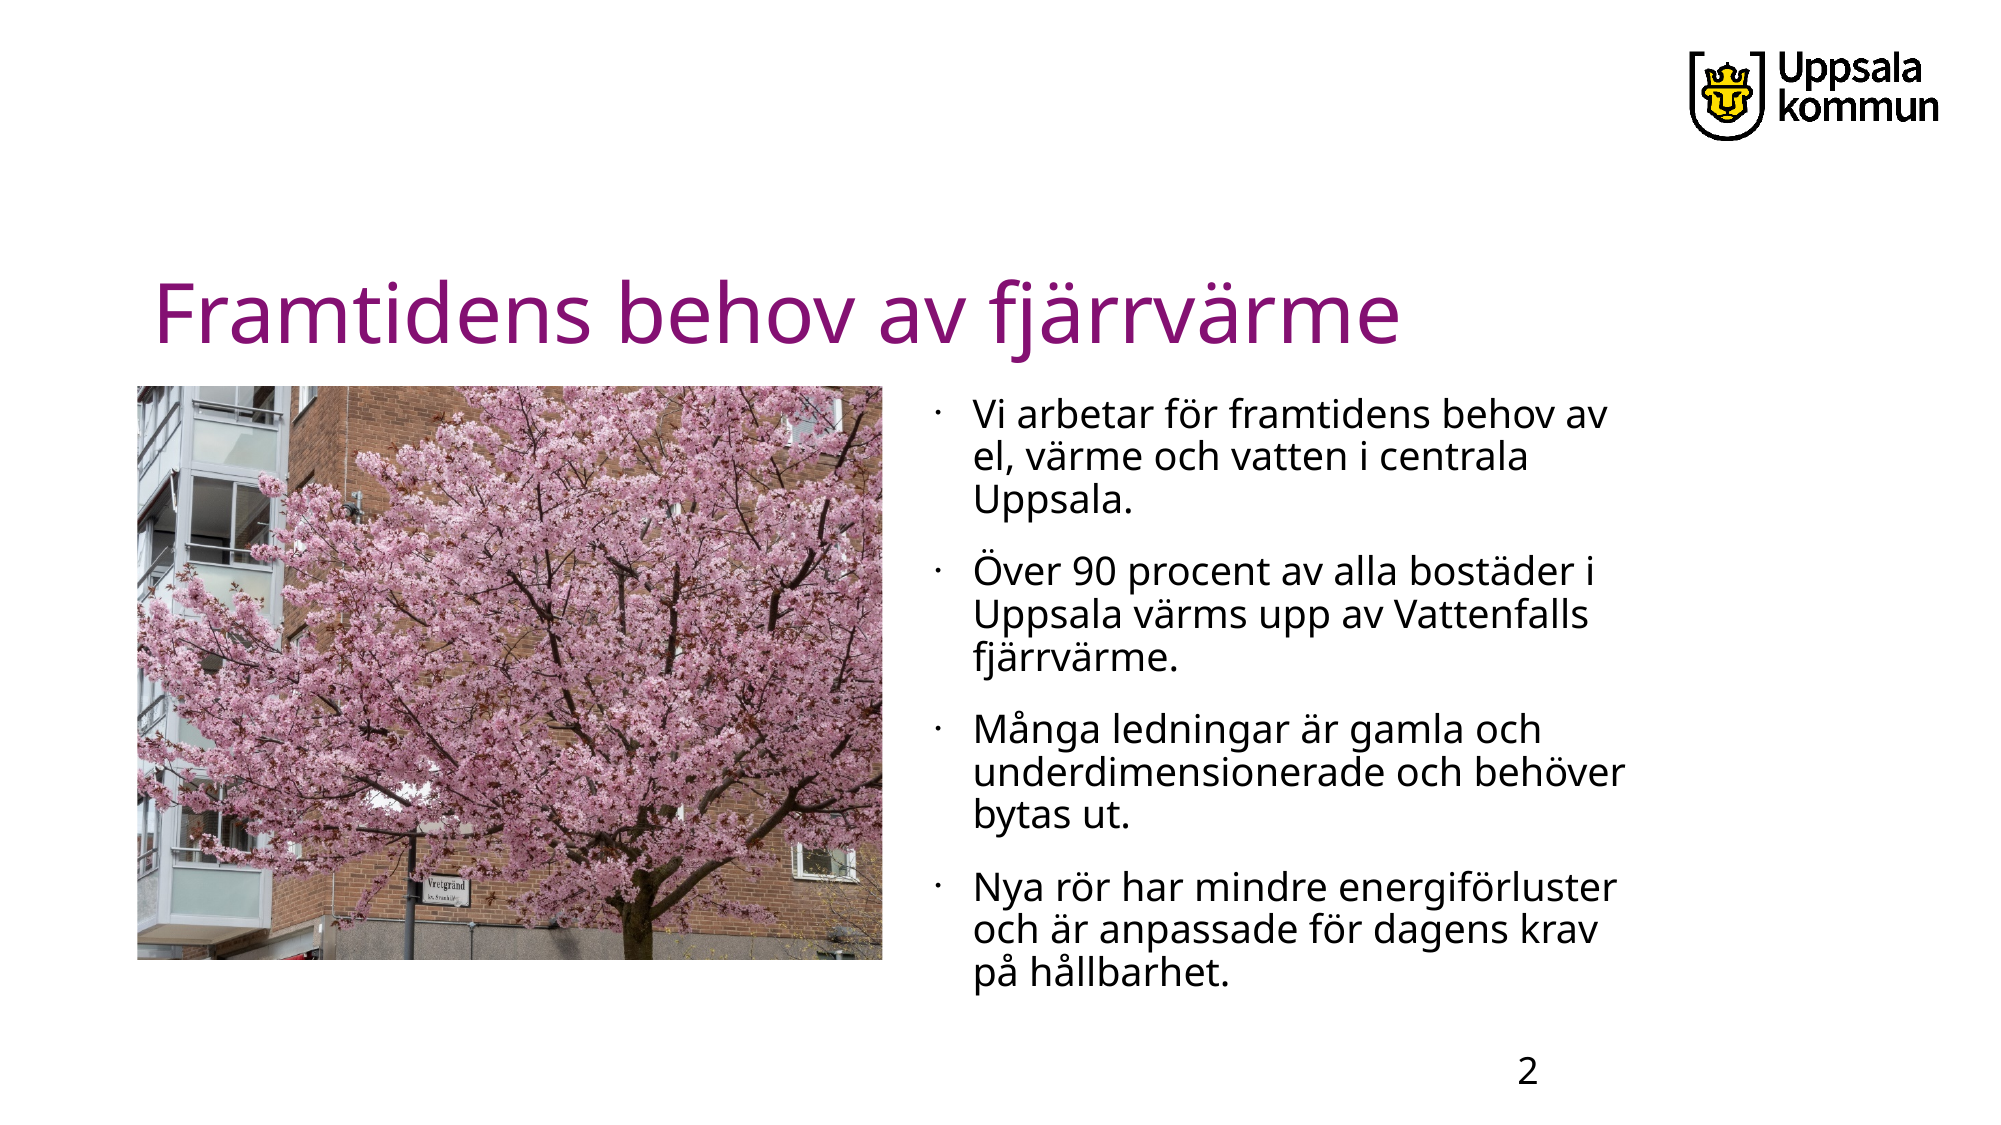

# Framtidens behov av fjärrvärme
Vi arbetar för framtidens behov av el, värme och vatten i centrala Uppsala.
Över 90 procent av alla bostäder i Uppsala värms upp av Vattenfalls fjärrvärme.
Många ledningar är gamla och underdimensionerade och behöver bytas ut.
Nya rör har mindre energiförluster och är anpassade för dagens krav på hållbarhet.